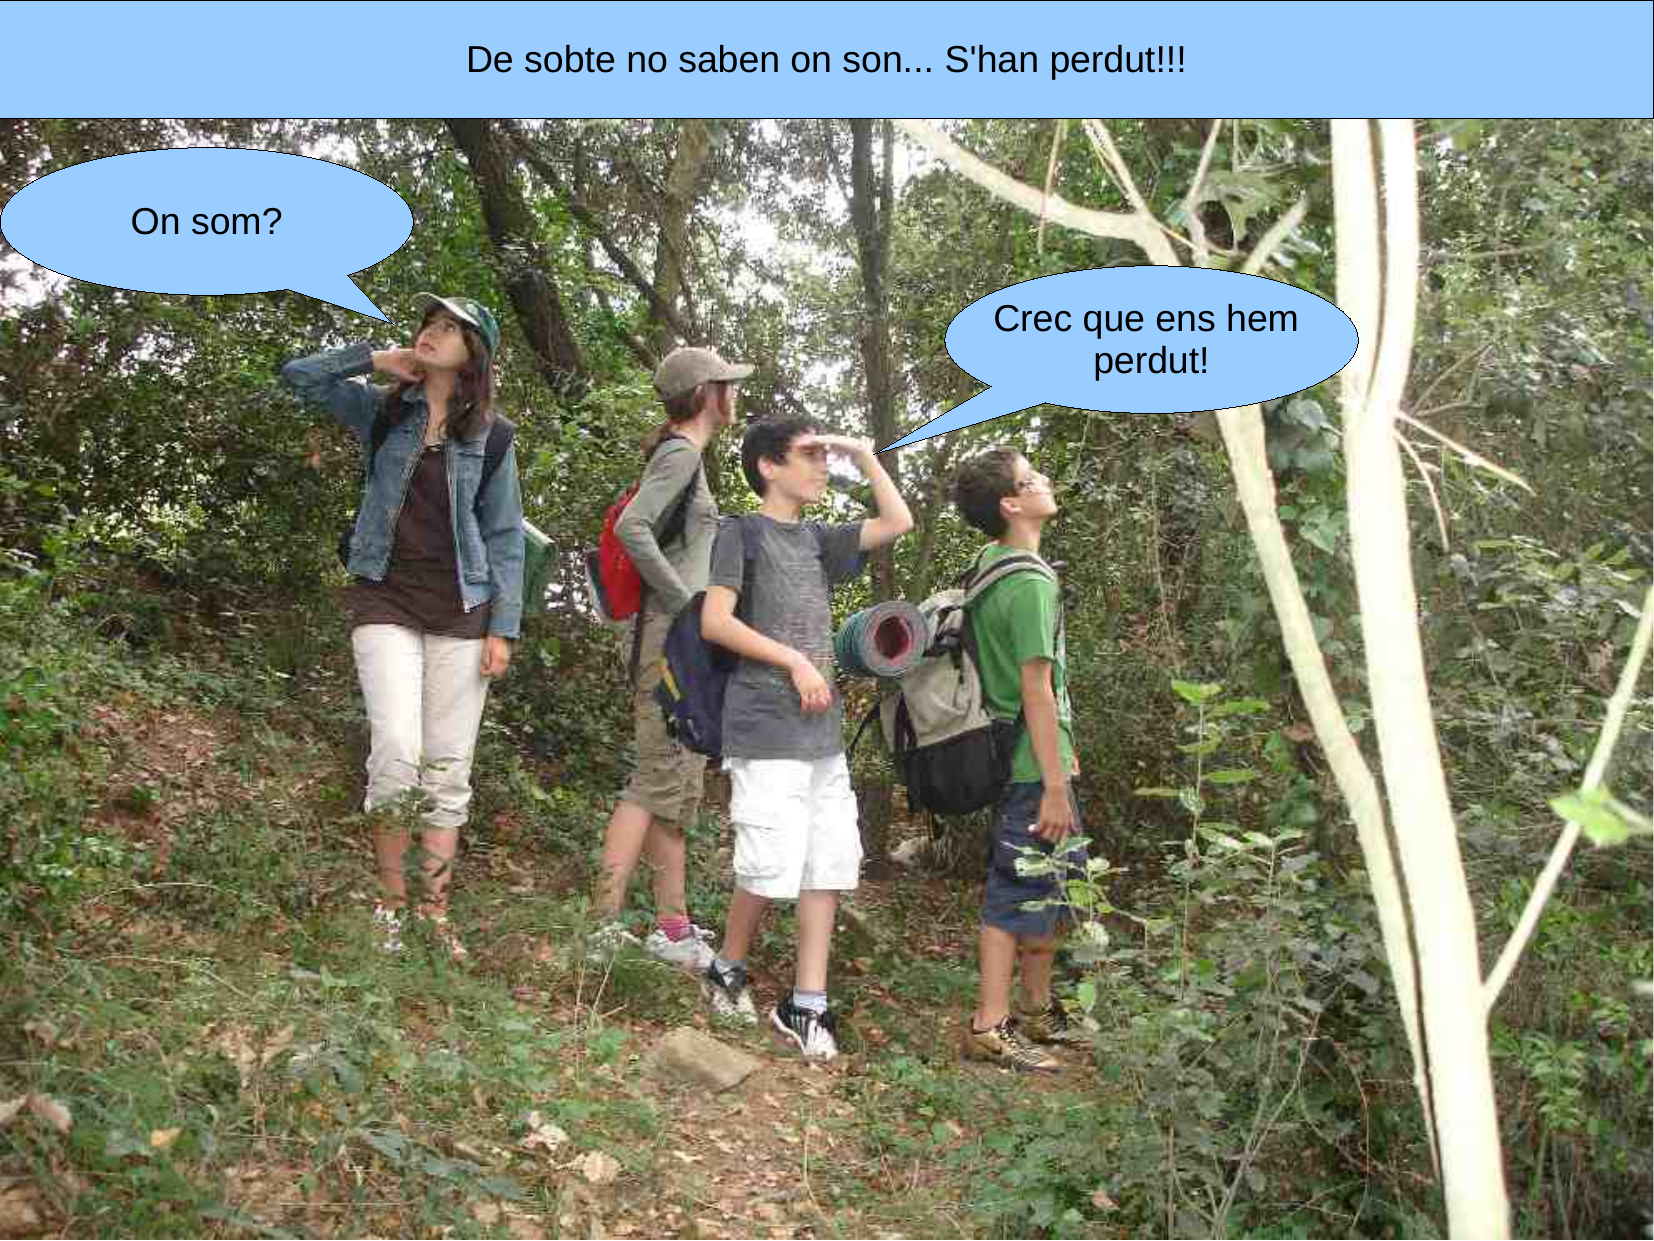

De sobte no saben on son... S'han perdut!!!
On som?
Crec que ens hem
perdut!